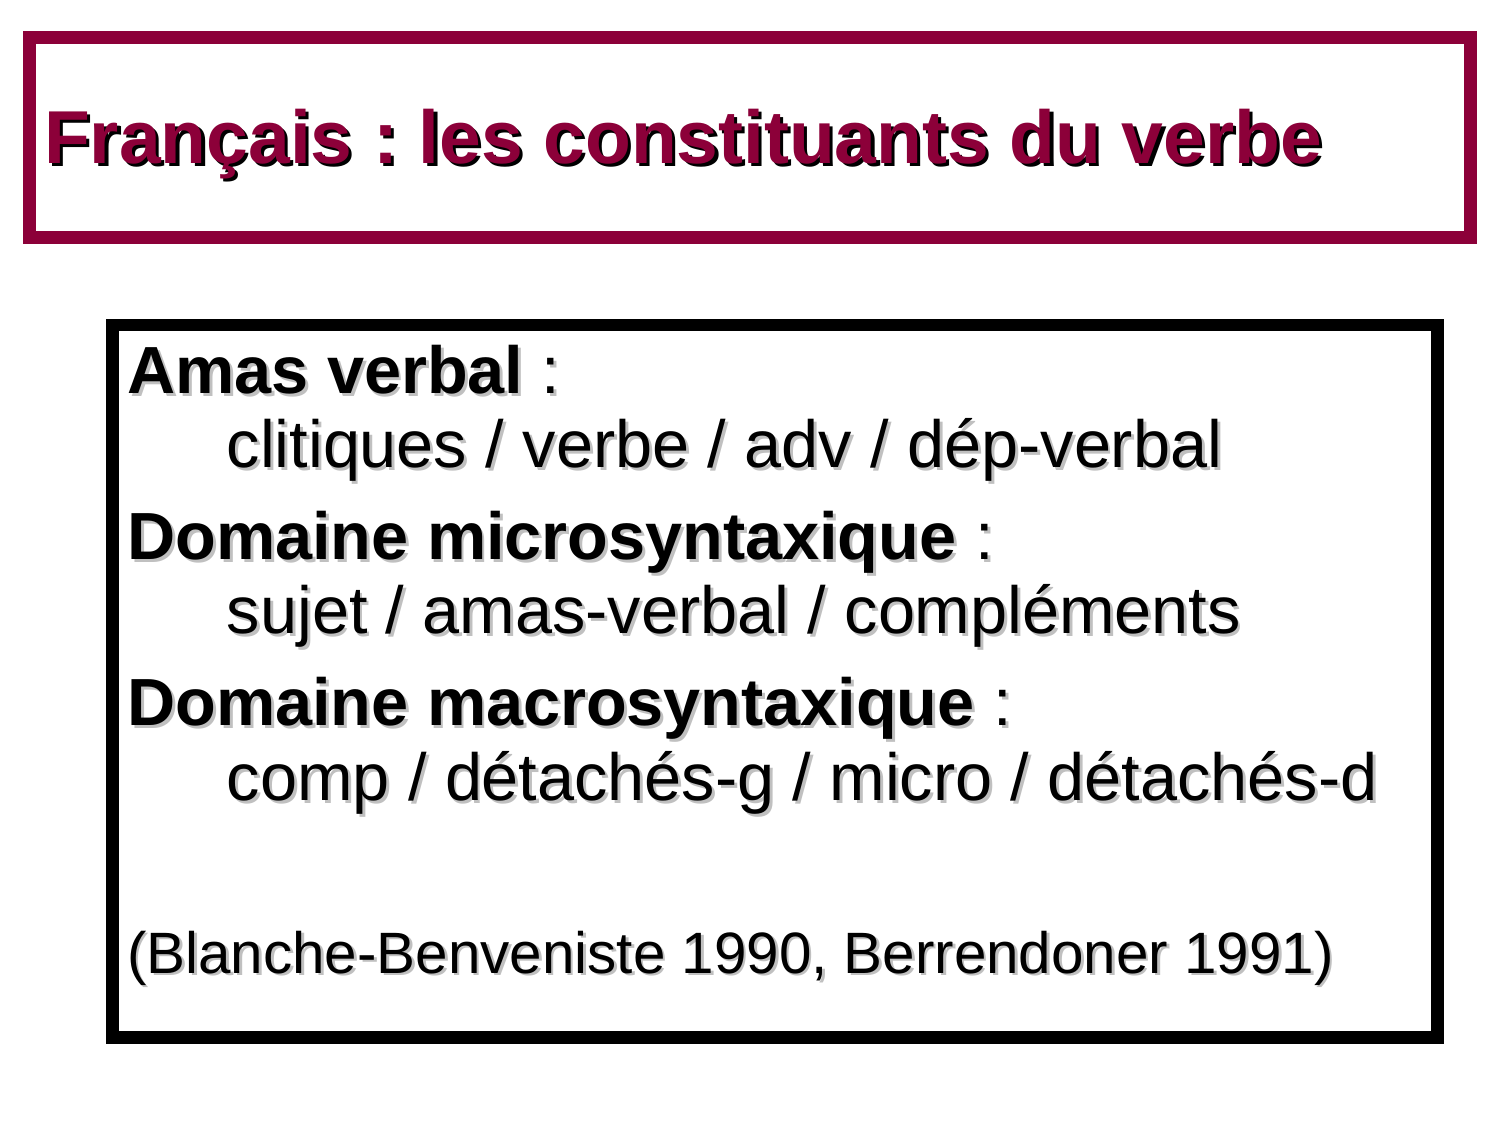

# Français : les constituants du verbe
Amas verbal :
clitiques / verbe / adv / dép-verbal
Domaine microsyntaxique :
sujet / amas-verbal / compléments
Domaine macrosyntaxique :
comp / détachés-g / micro / détachés-d
(Blanche-Benveniste 1990, Berrendoner 1991)